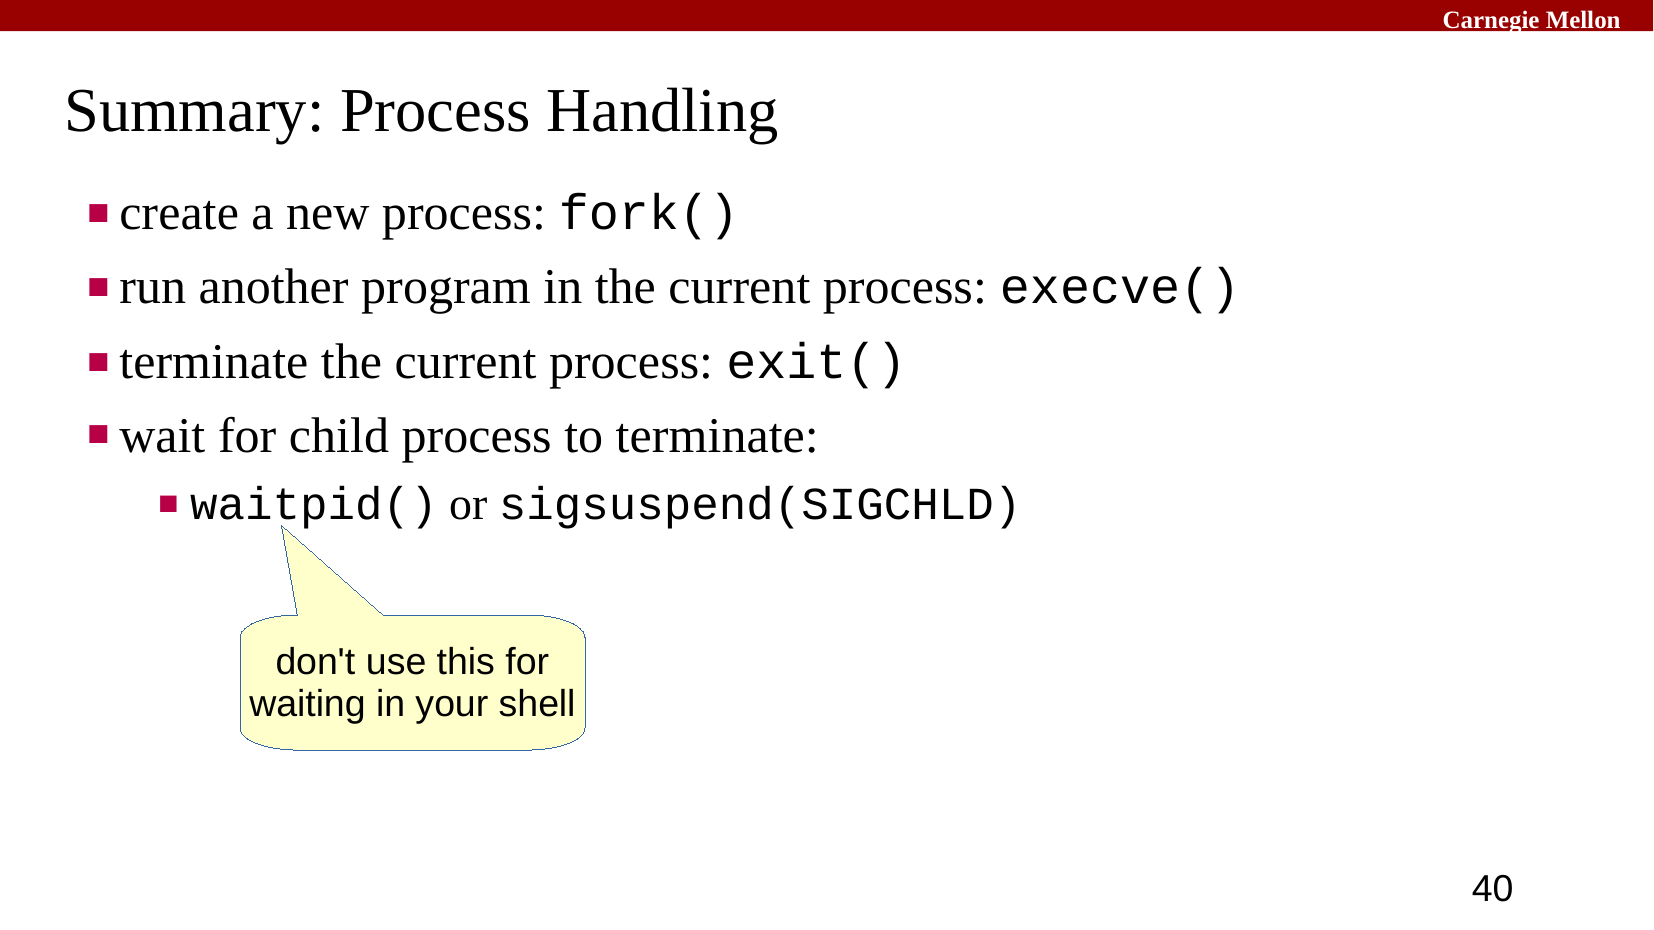

# Summary: Process Handling
create a new process: fork()
run another program in the current process: execve()
terminate the current process: exit()
wait for child process to terminate:
waitpid() or sigsuspend(SIGCHLD)
don't use this for
waiting in your shell